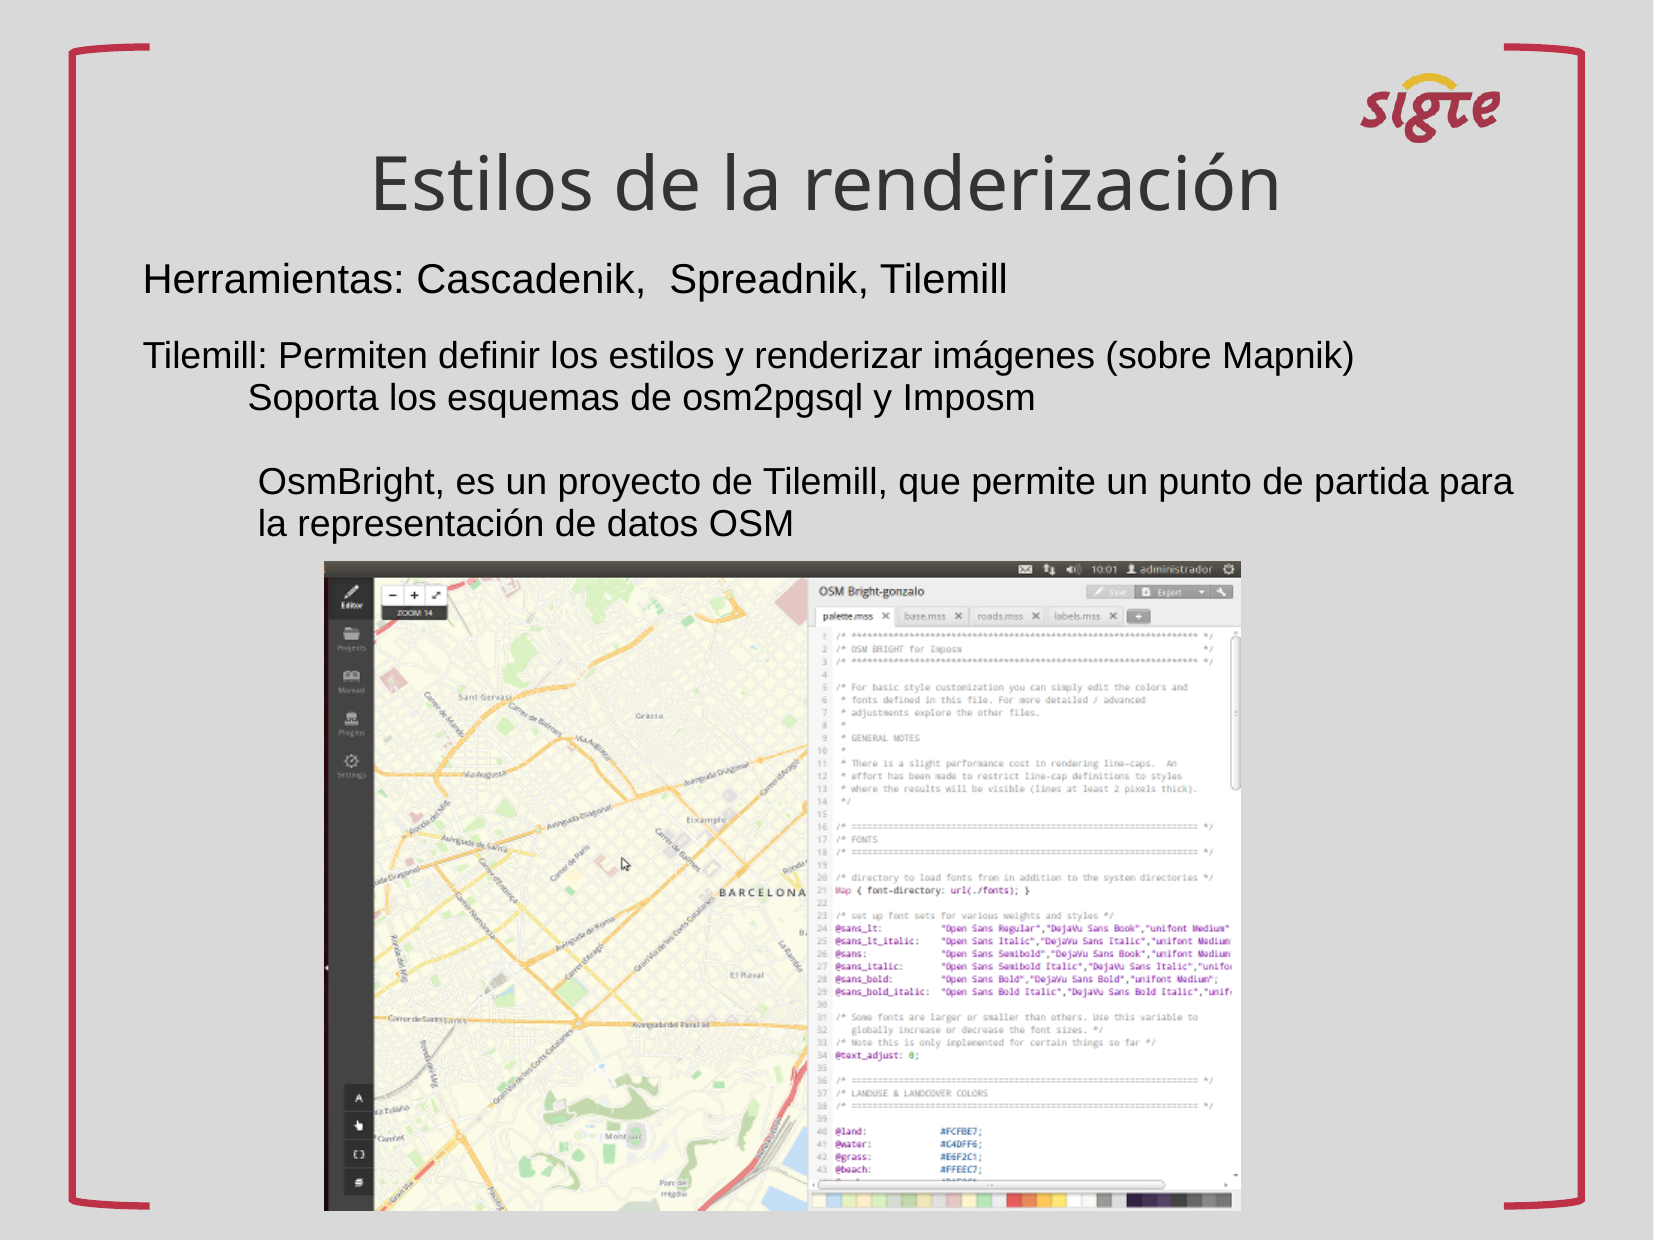

Estilos de la renderización
Herramientas: Cascadenik, Spreadnik, Tilemill
Tilemill: Permiten definir los estilos y renderizar imágenes (sobre Mapnik)
	 Soporta los esquemas de osm2pgsql y Imposm
 OsmBright, es un proyecto de Tilemill, que permite un punto de partida para
 la representación de datos OSM